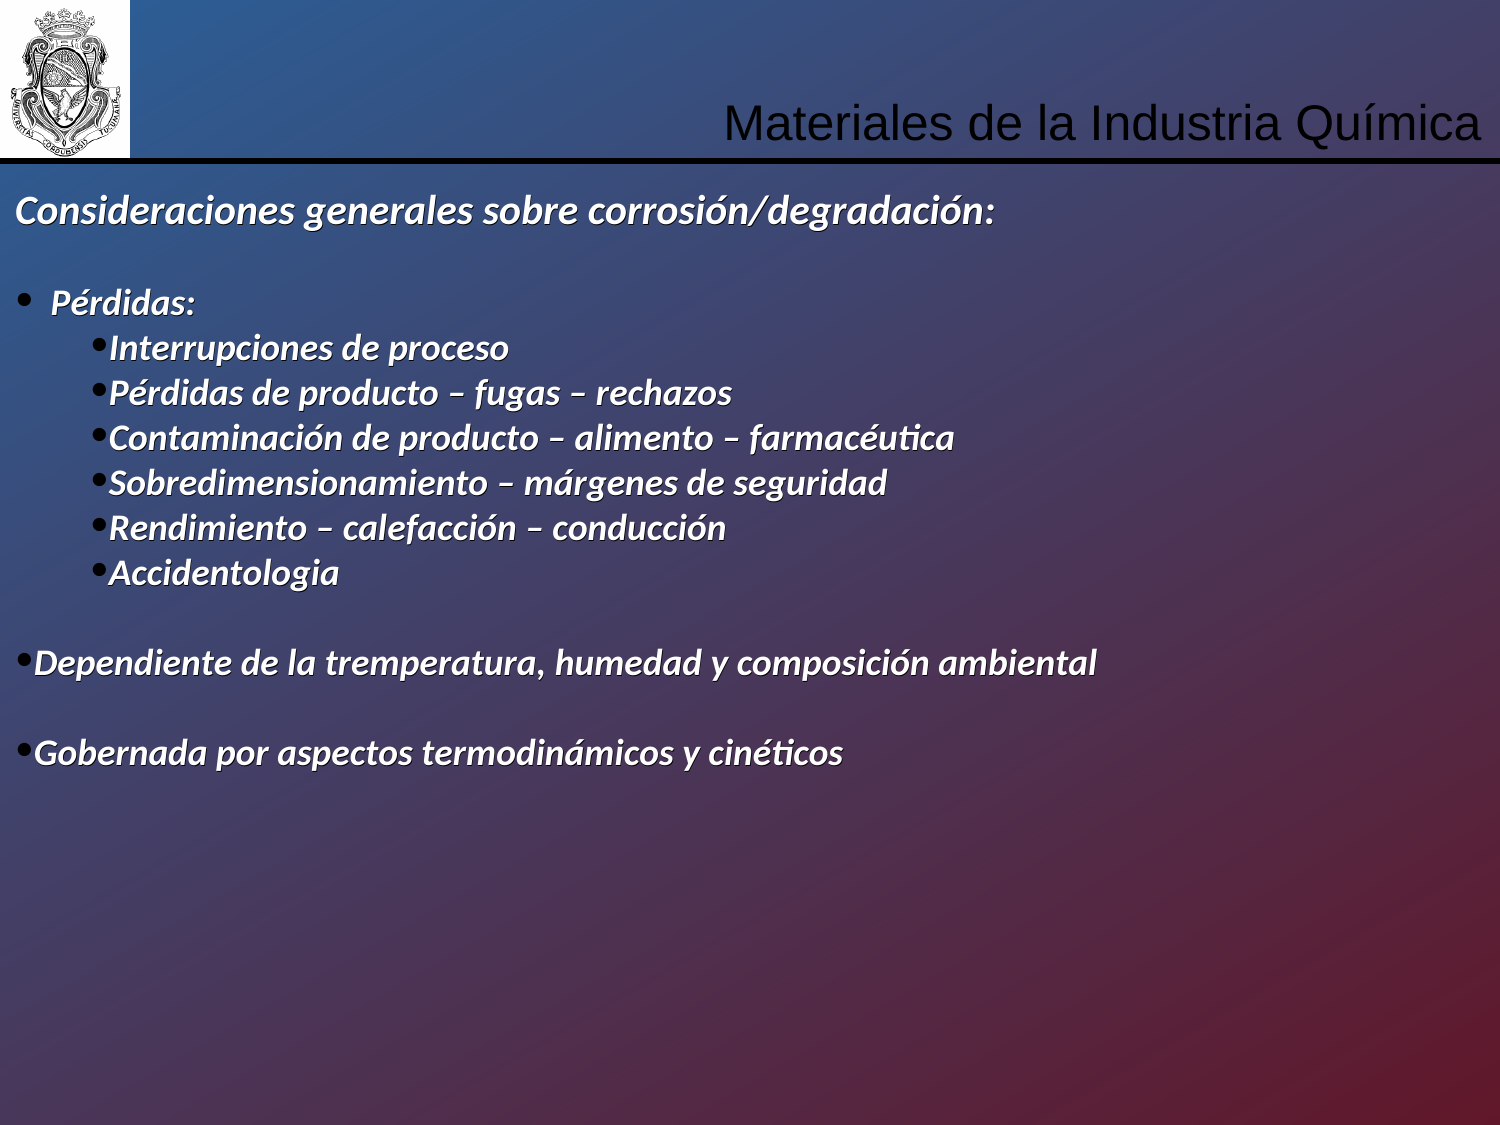

Materiales de la Industria Química
Consideraciones generales sobre corrosión/degradación:
 Pérdidas:
Interrupciones de proceso
Pérdidas de producto – fugas – rechazos
Contaminación de producto – alimento – farmacéutica
Sobredimensionamiento – márgenes de seguridad
Rendimiento – calefacción – conducción
Accidentologia
Dependiente de la tremperatura, humedad y composición ambiental
Gobernada por aspectos termodinámicos y cinéticos